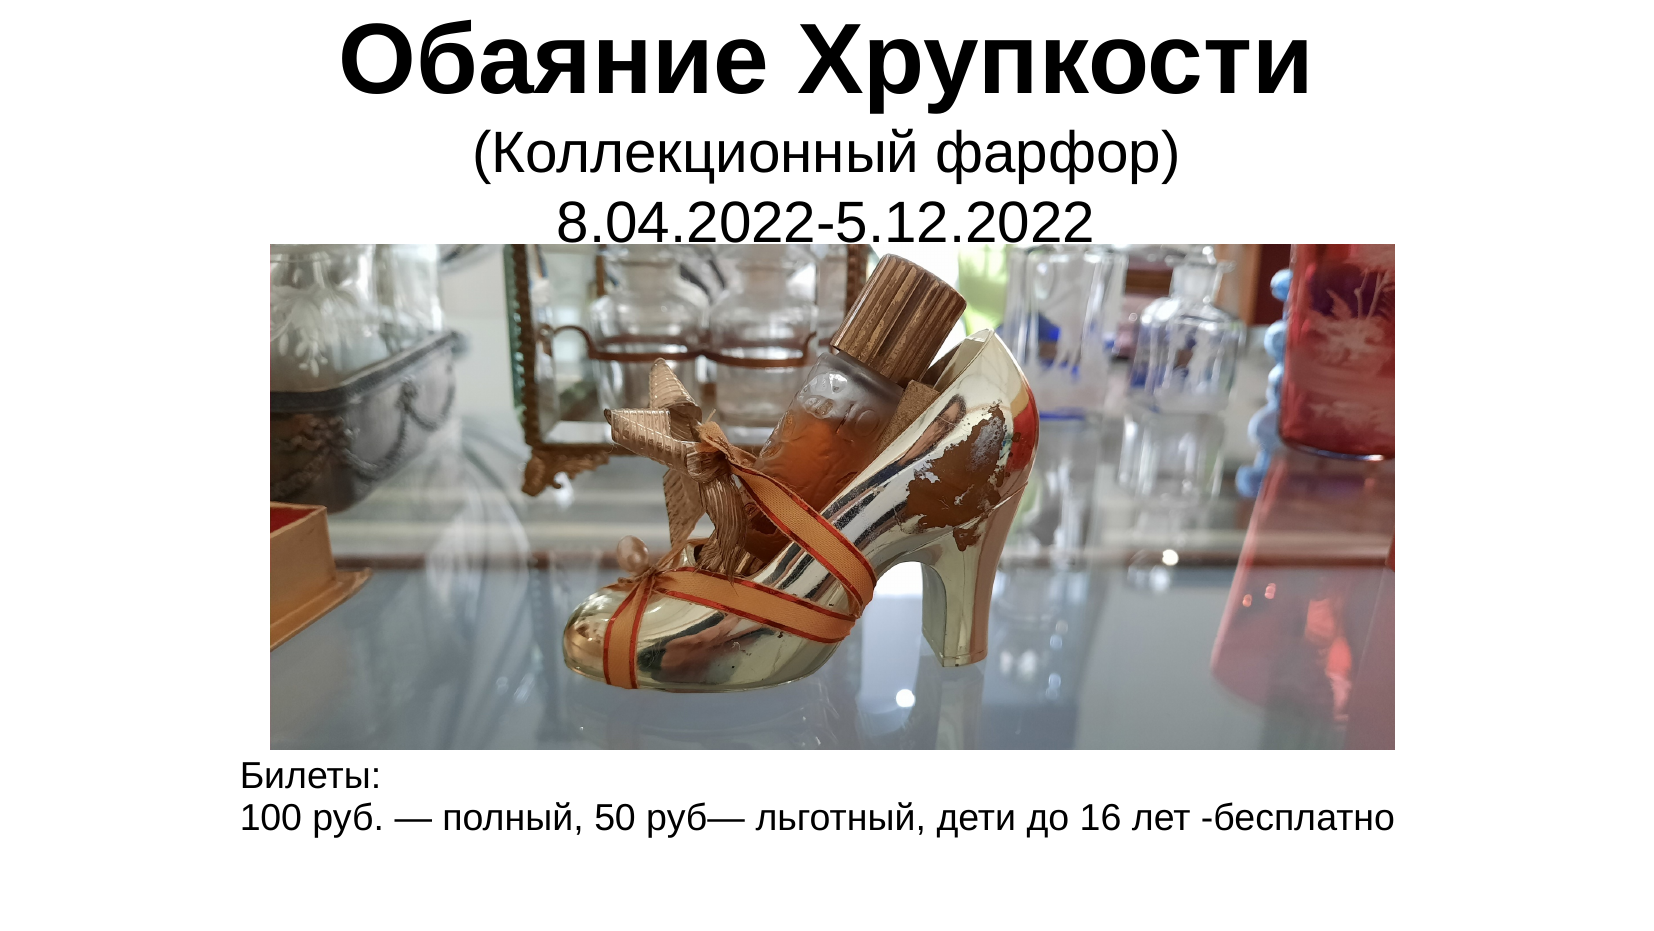

# Обаяние Хрупкости (Коллекционный фарфор) 8.04.2022-5.12.2022
Билеты:
100 руб. — полный, 50 руб— льготный, дети до 16 лет -бесплатно